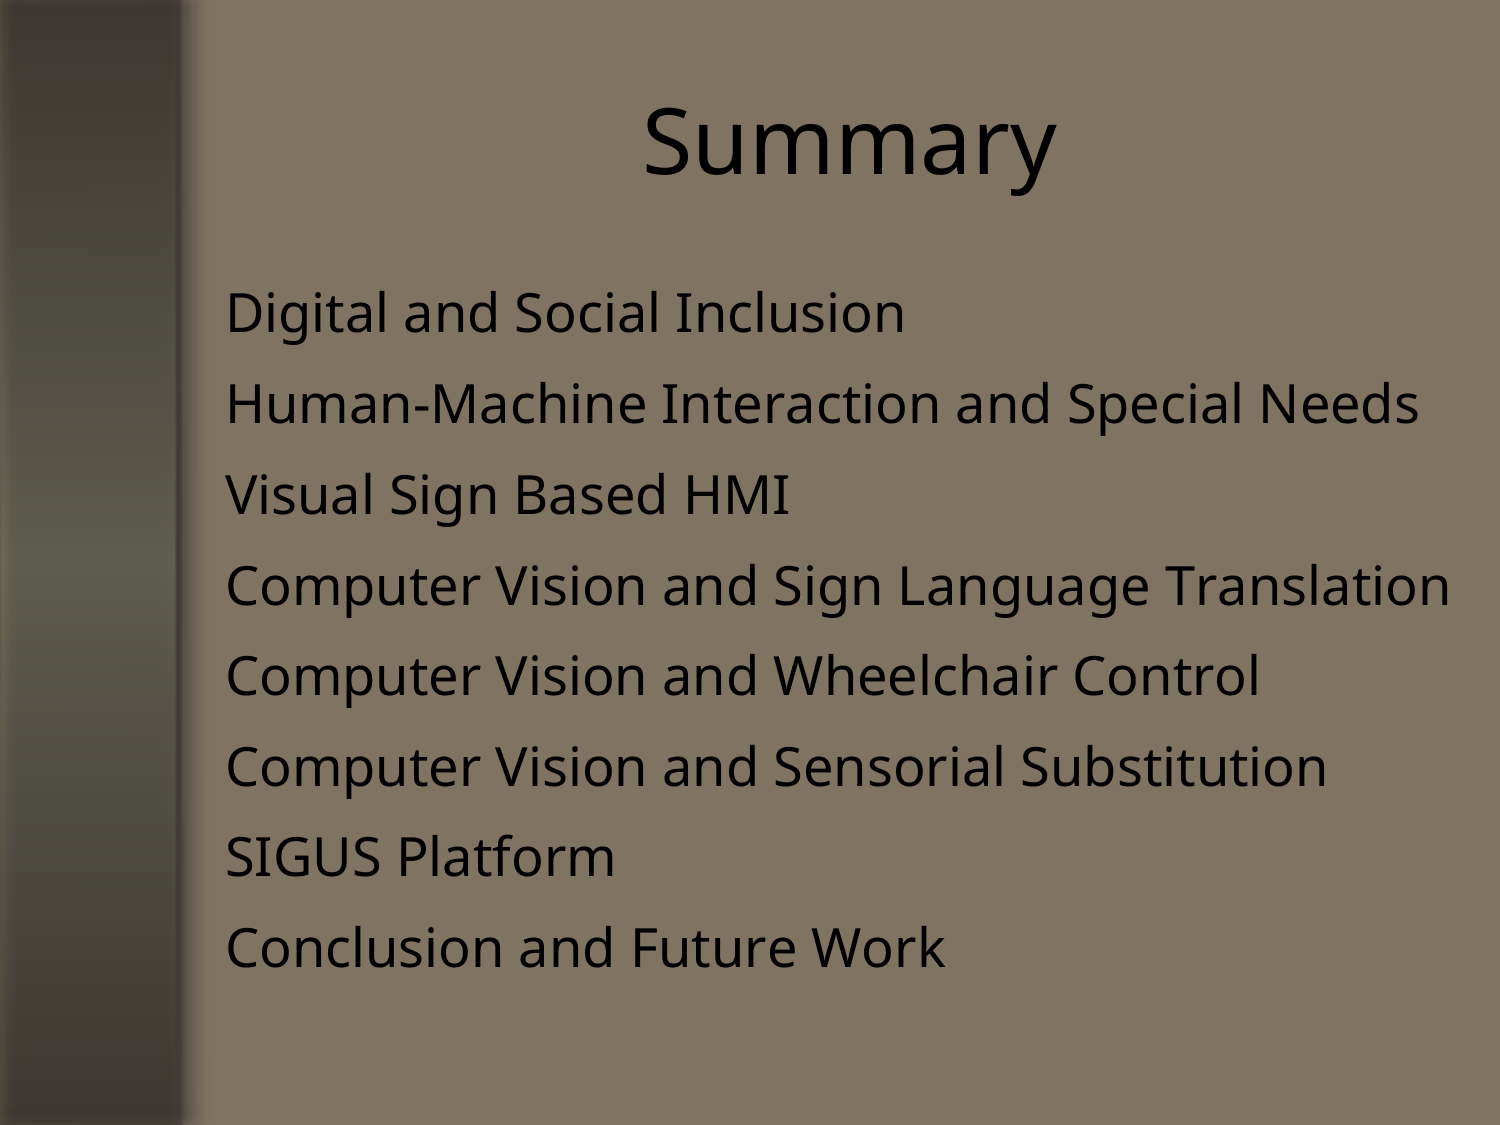

# Summary
Digital and Social Inclusion
Human-Machine Interaction and Special Needs
Visual Sign Based HMI
Computer Vision and Sign Language Translation
Computer Vision and Wheelchair Control
Computer Vision and Sensorial Substitution
SIGUS Platform
Conclusion and Future Work